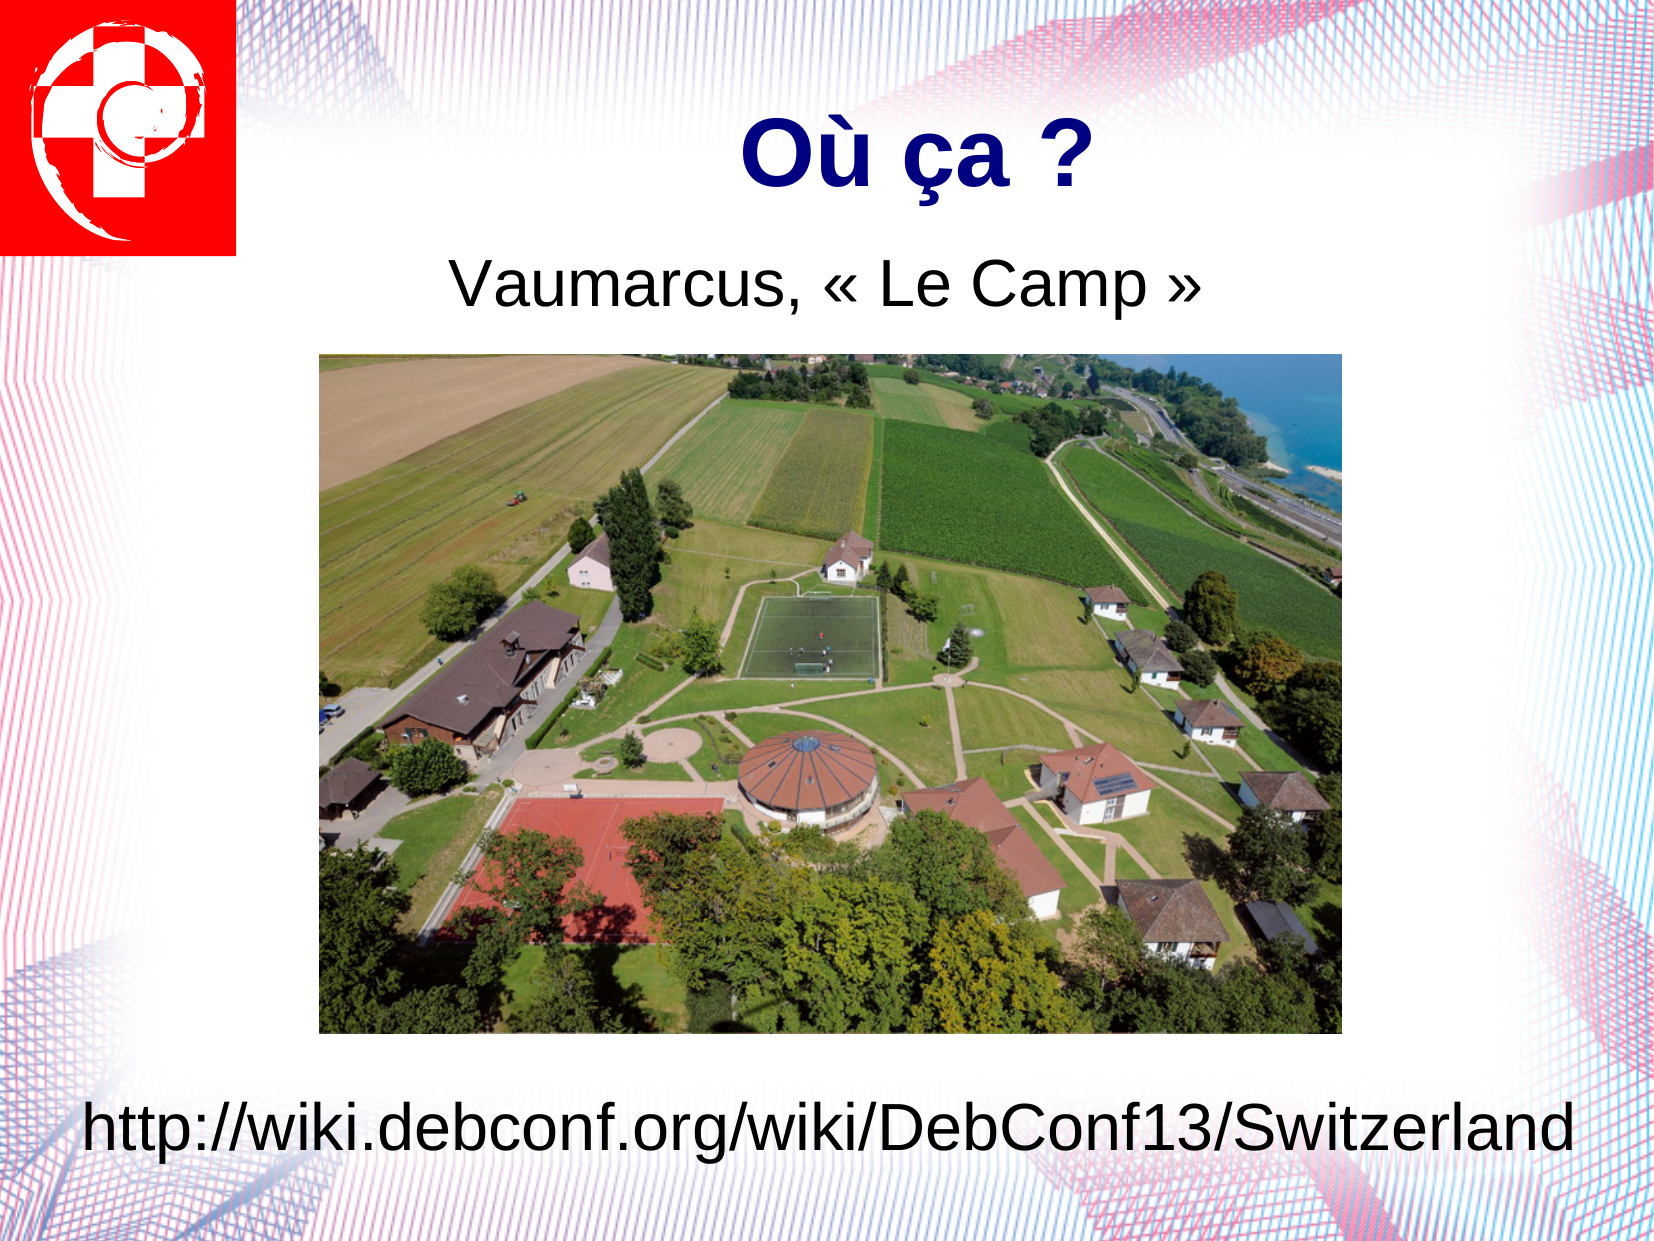

# Où ça ?
Vaumarcus, « Le Camp »
http://wiki.debconf.org/wiki/DebConf13/Switzerland